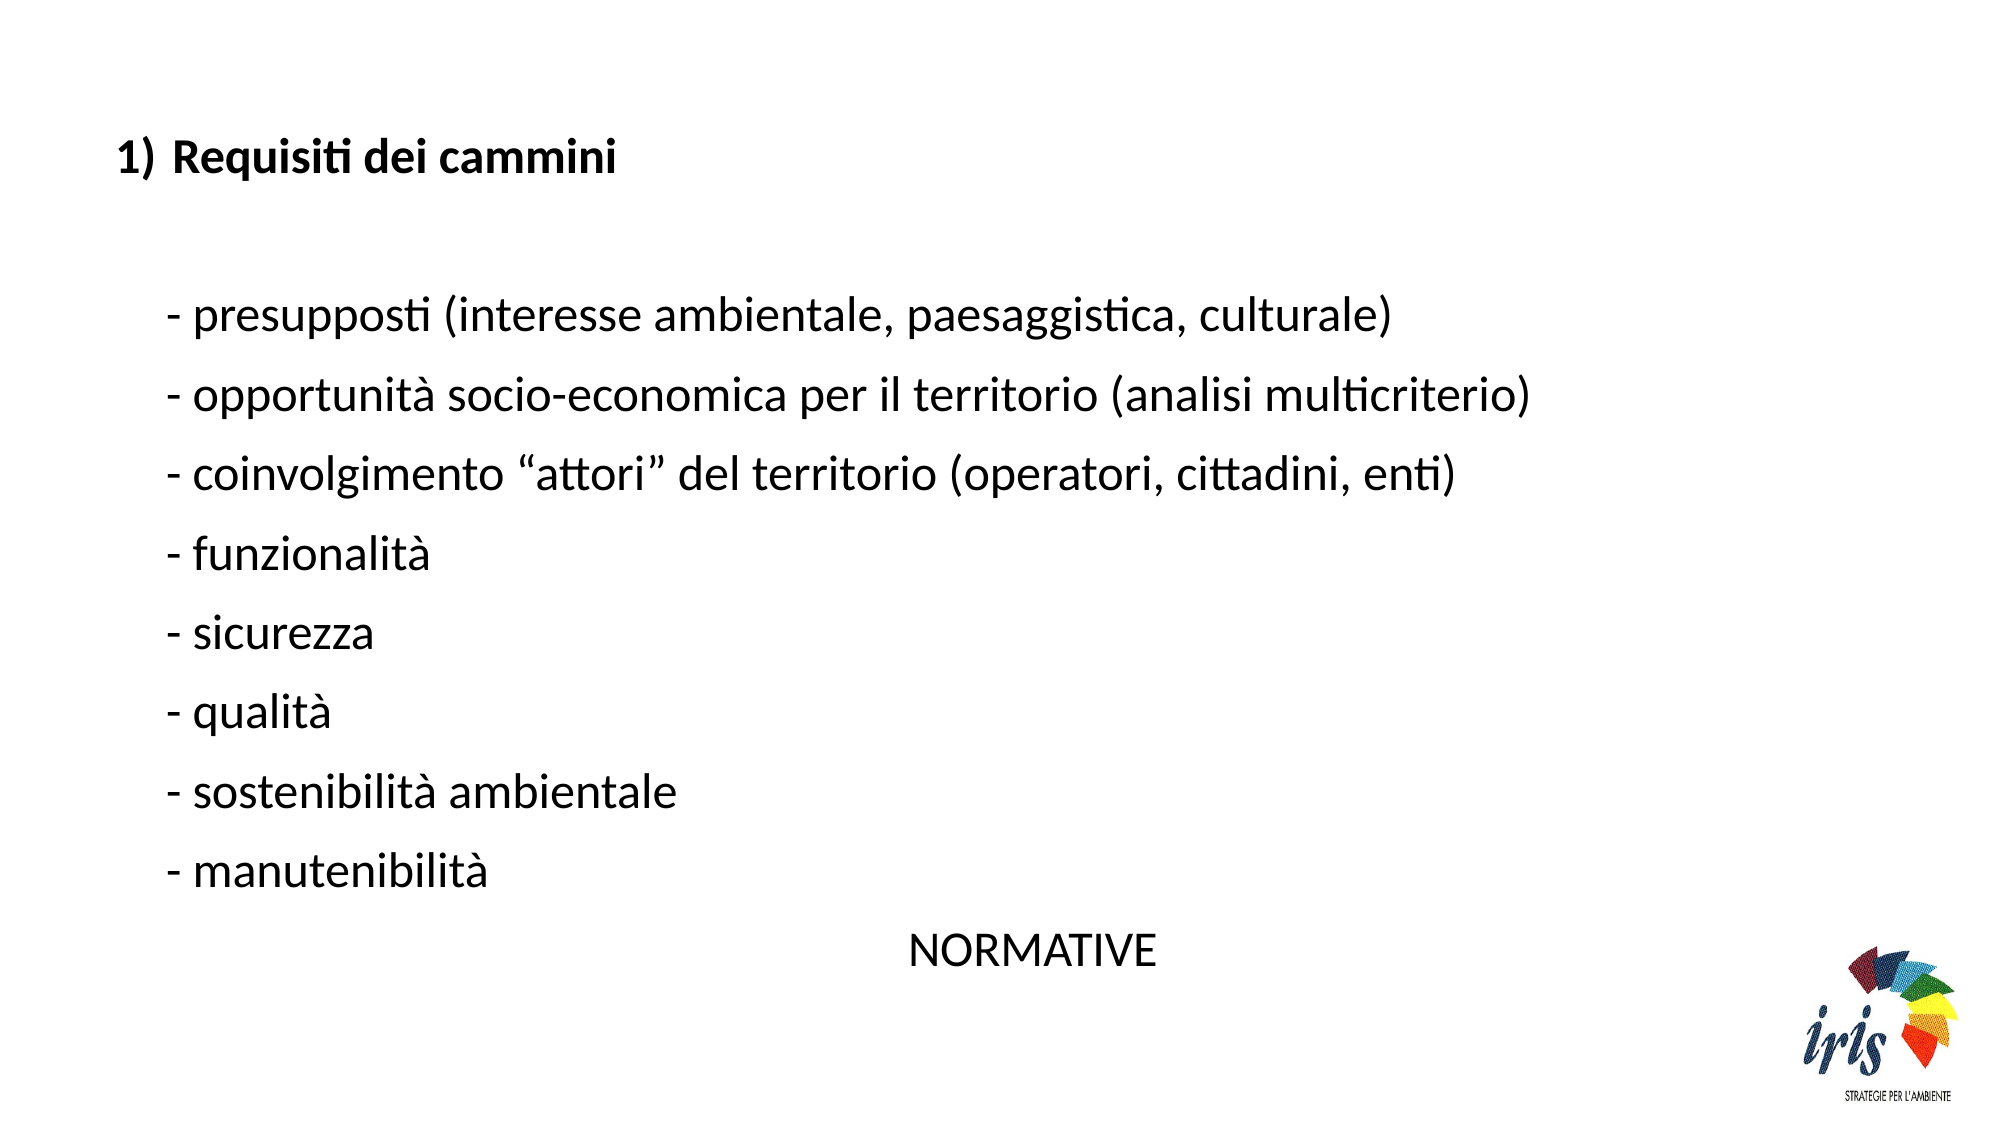

# Requisiti dei cammini
- presupposti (interesse ambientale, paesaggistica, culturale)
- opportunità socio-economica per il territorio (analisi multicriterio)
- coinvolgimento “attori” del territorio (operatori, cittadini, enti)
- funzionalità
- sicurezza
- qualità
- sostenibilità ambientale
- manutenibilità
NORMATIVE